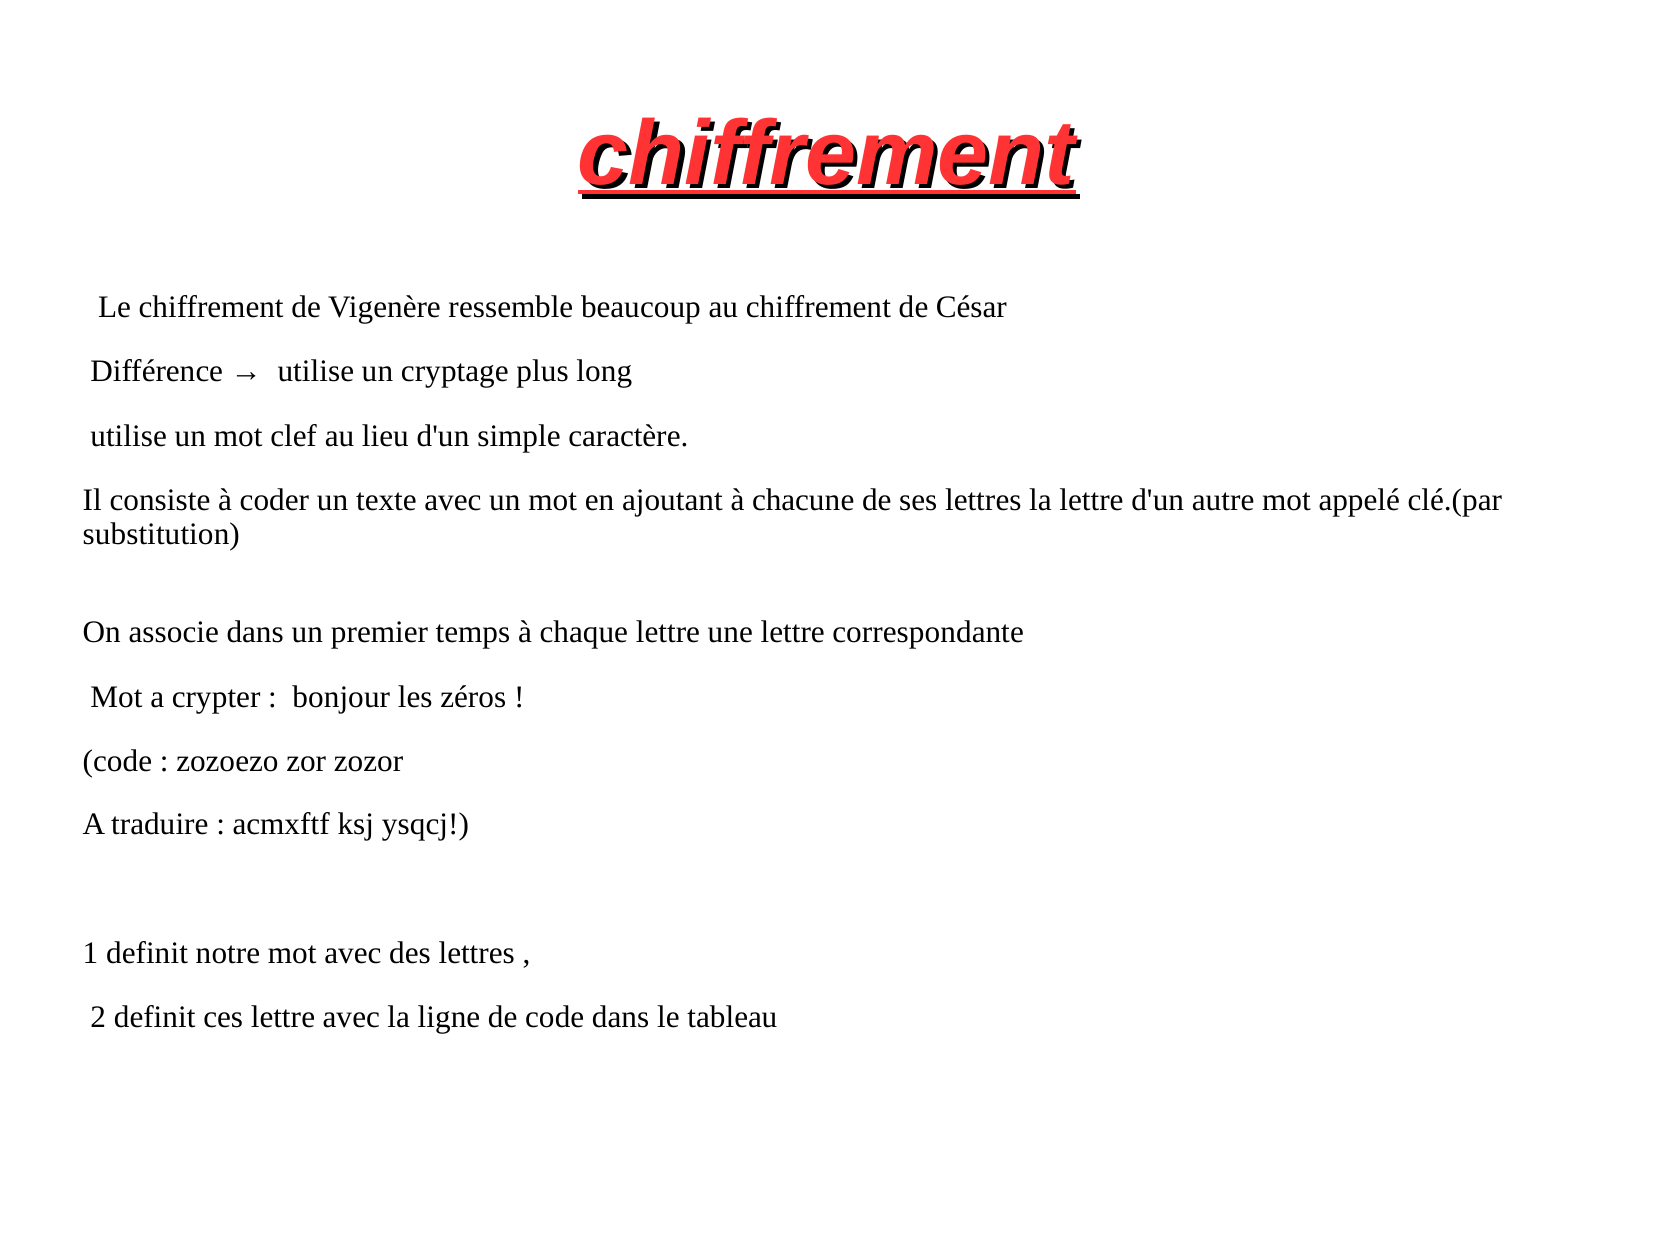

# chiffrement
 Le chiffrement de Vigenère ressemble beaucoup au chiffrement de César
 Différence → utilise un cryptage plus long
 utilise un mot clef au lieu d'un simple caractère.
Il consiste à coder un texte avec un mot en ajoutant à chacune de ses lettres la lettre d'un autre mot appelé clé.(par substitution)
On associe dans un premier temps à chaque lettre une lettre correspondante
 Mot a crypter : bonjour les zéros !
(code : zozoezo zor zozor
A traduire : acmxftf ksj ysqcj!)
1 definit notre mot avec des lettres ,
 2 definit ces lettre avec la ligne de code dans le tableau